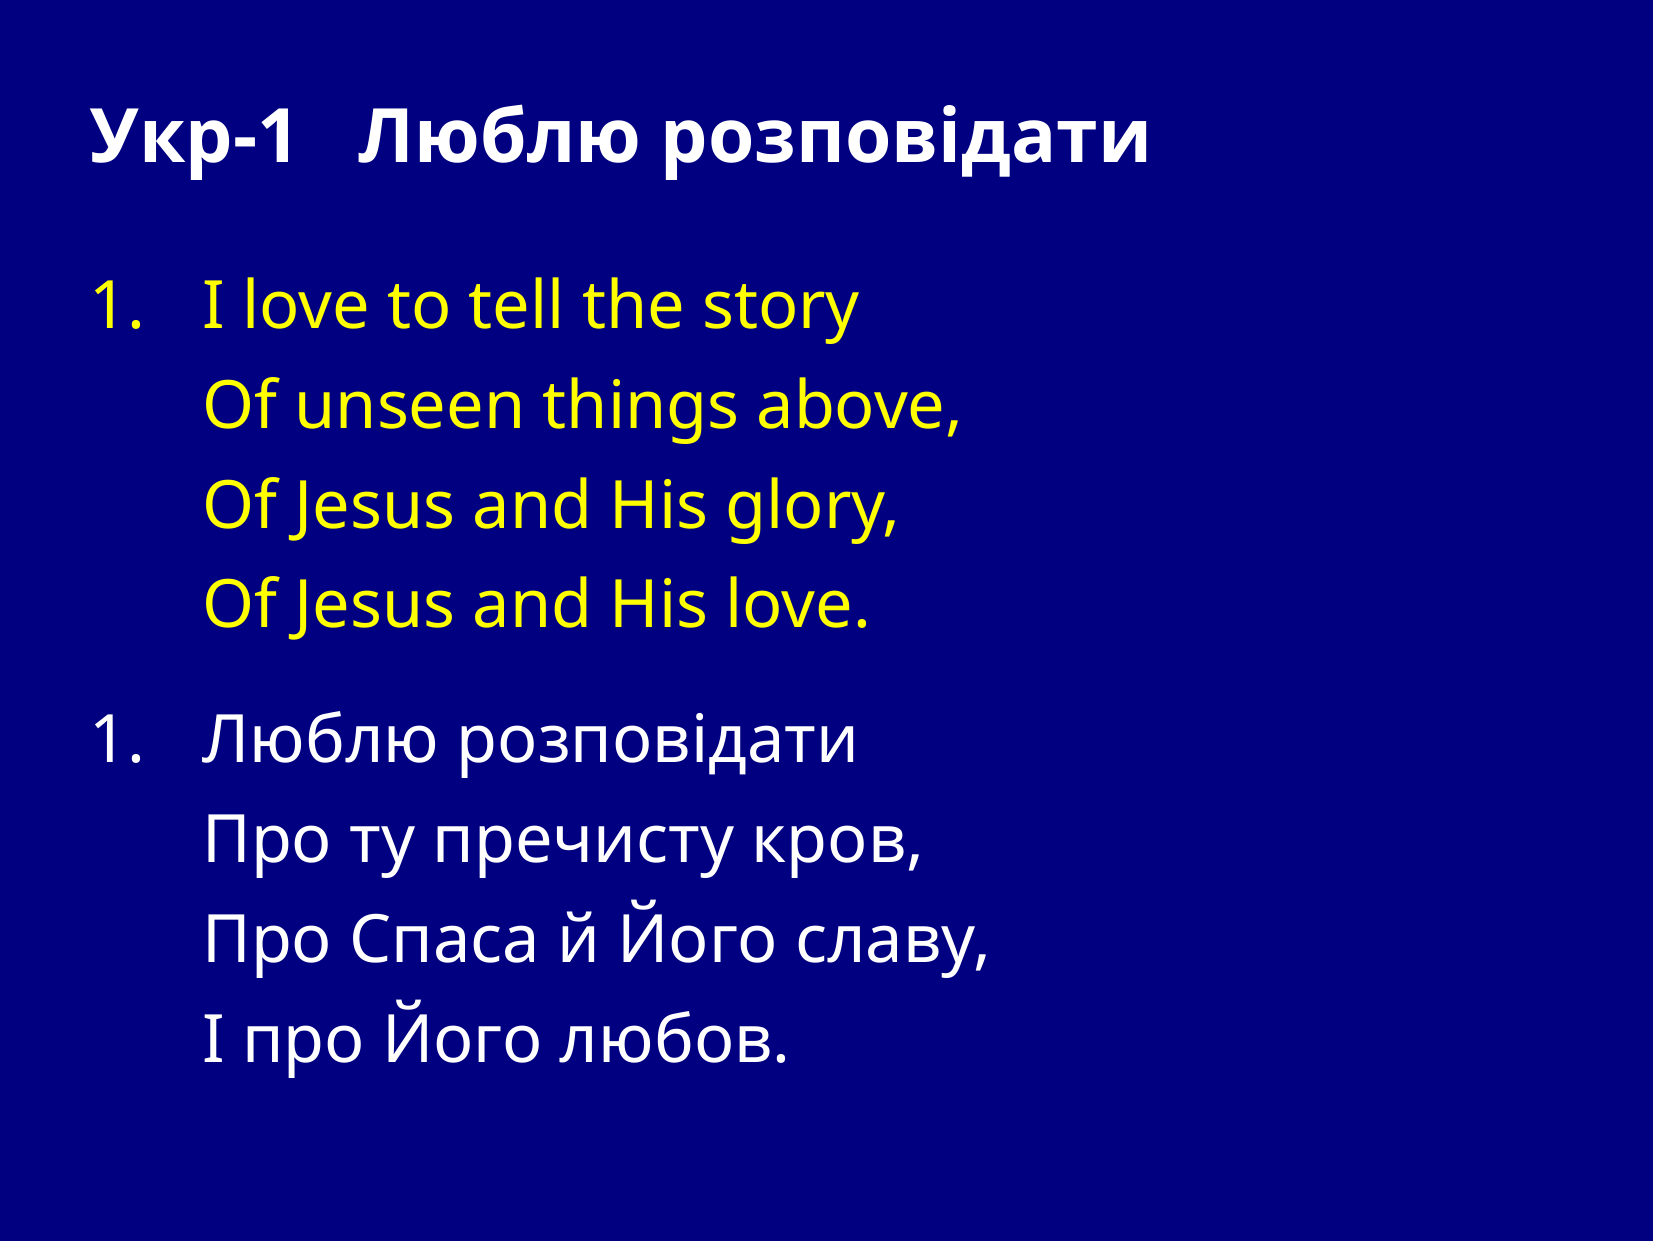

Укр-1 Люблю розповідати
1.	I love to tell the story
	Of unseen things above,
	Of Jesus and His glory,
	Of Jesus and His love.
1.	Люблю розповідати
	Про ту пречисту кров,
	Про Спаса й Його славу,
	І про Його любов.